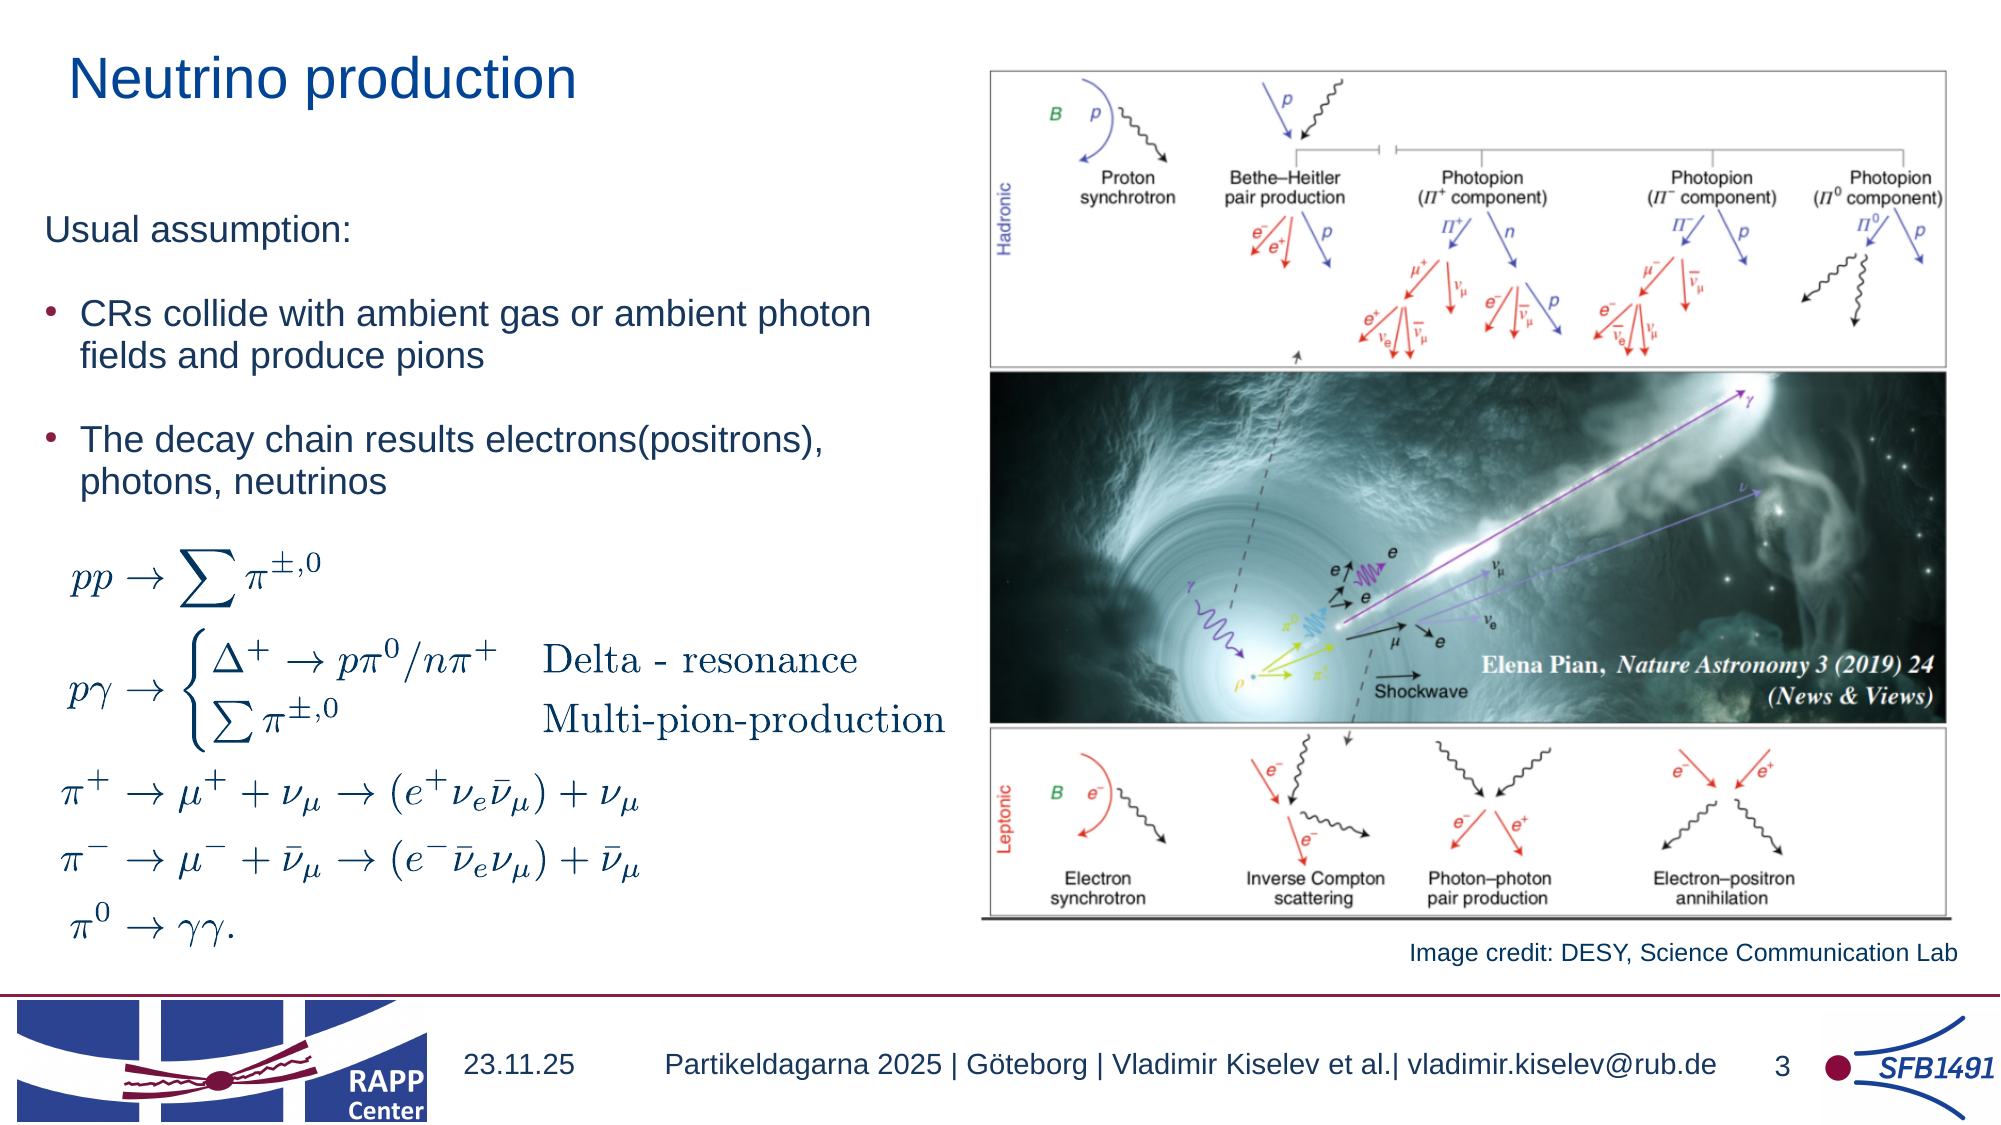

# Neutrino production
Usual assumption:
CRs collide with ambient gas or ambient photon fields and produce pions
The decay chain results electrons(positrons), photons, neutrinos
Image credit: DESY, Science Communication Lab
23.11.25
Partikeldagarna 2025 | Göteborg | Vladimir Kiselev et al.| vladimir.kiselev@rub.de